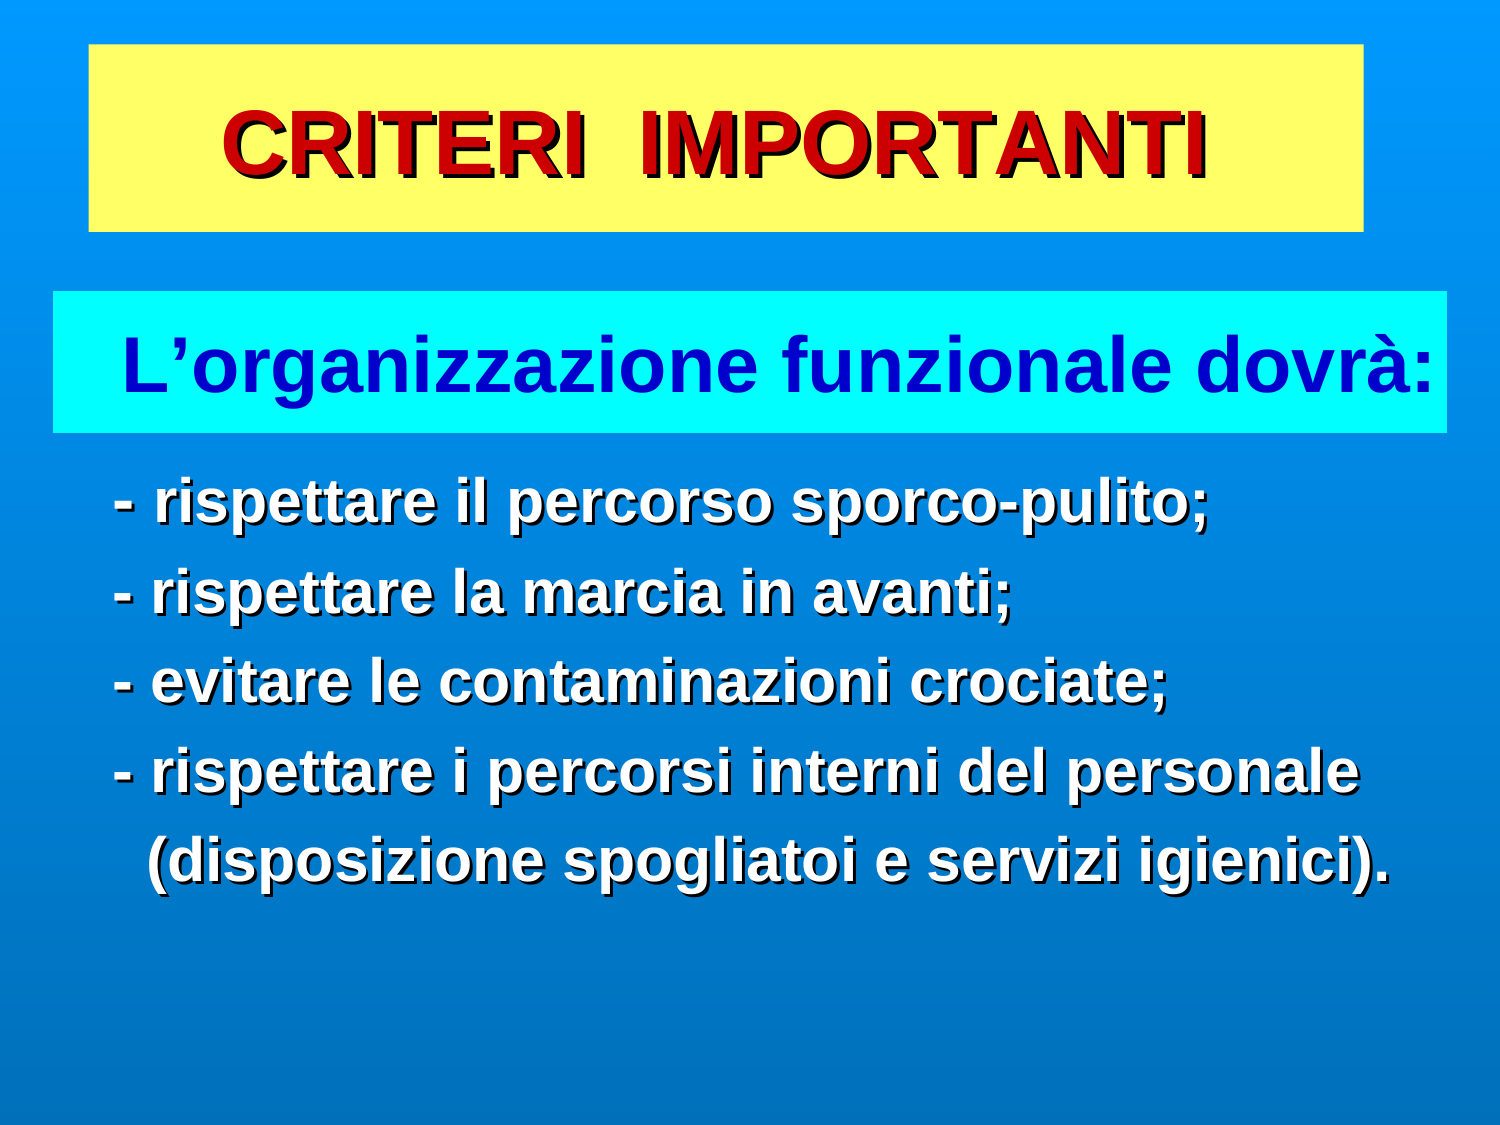

# CRITERI IMPORTANTI
L’organizzazione funzionale dovrà:
- rispettare il percorso sporco-pulito;
- rispettare la marcia in avanti;
- evitare le contaminazioni crociate;
- rispettare i percorsi interni del personale
 (disposizione spogliatoi e servizi igienici).